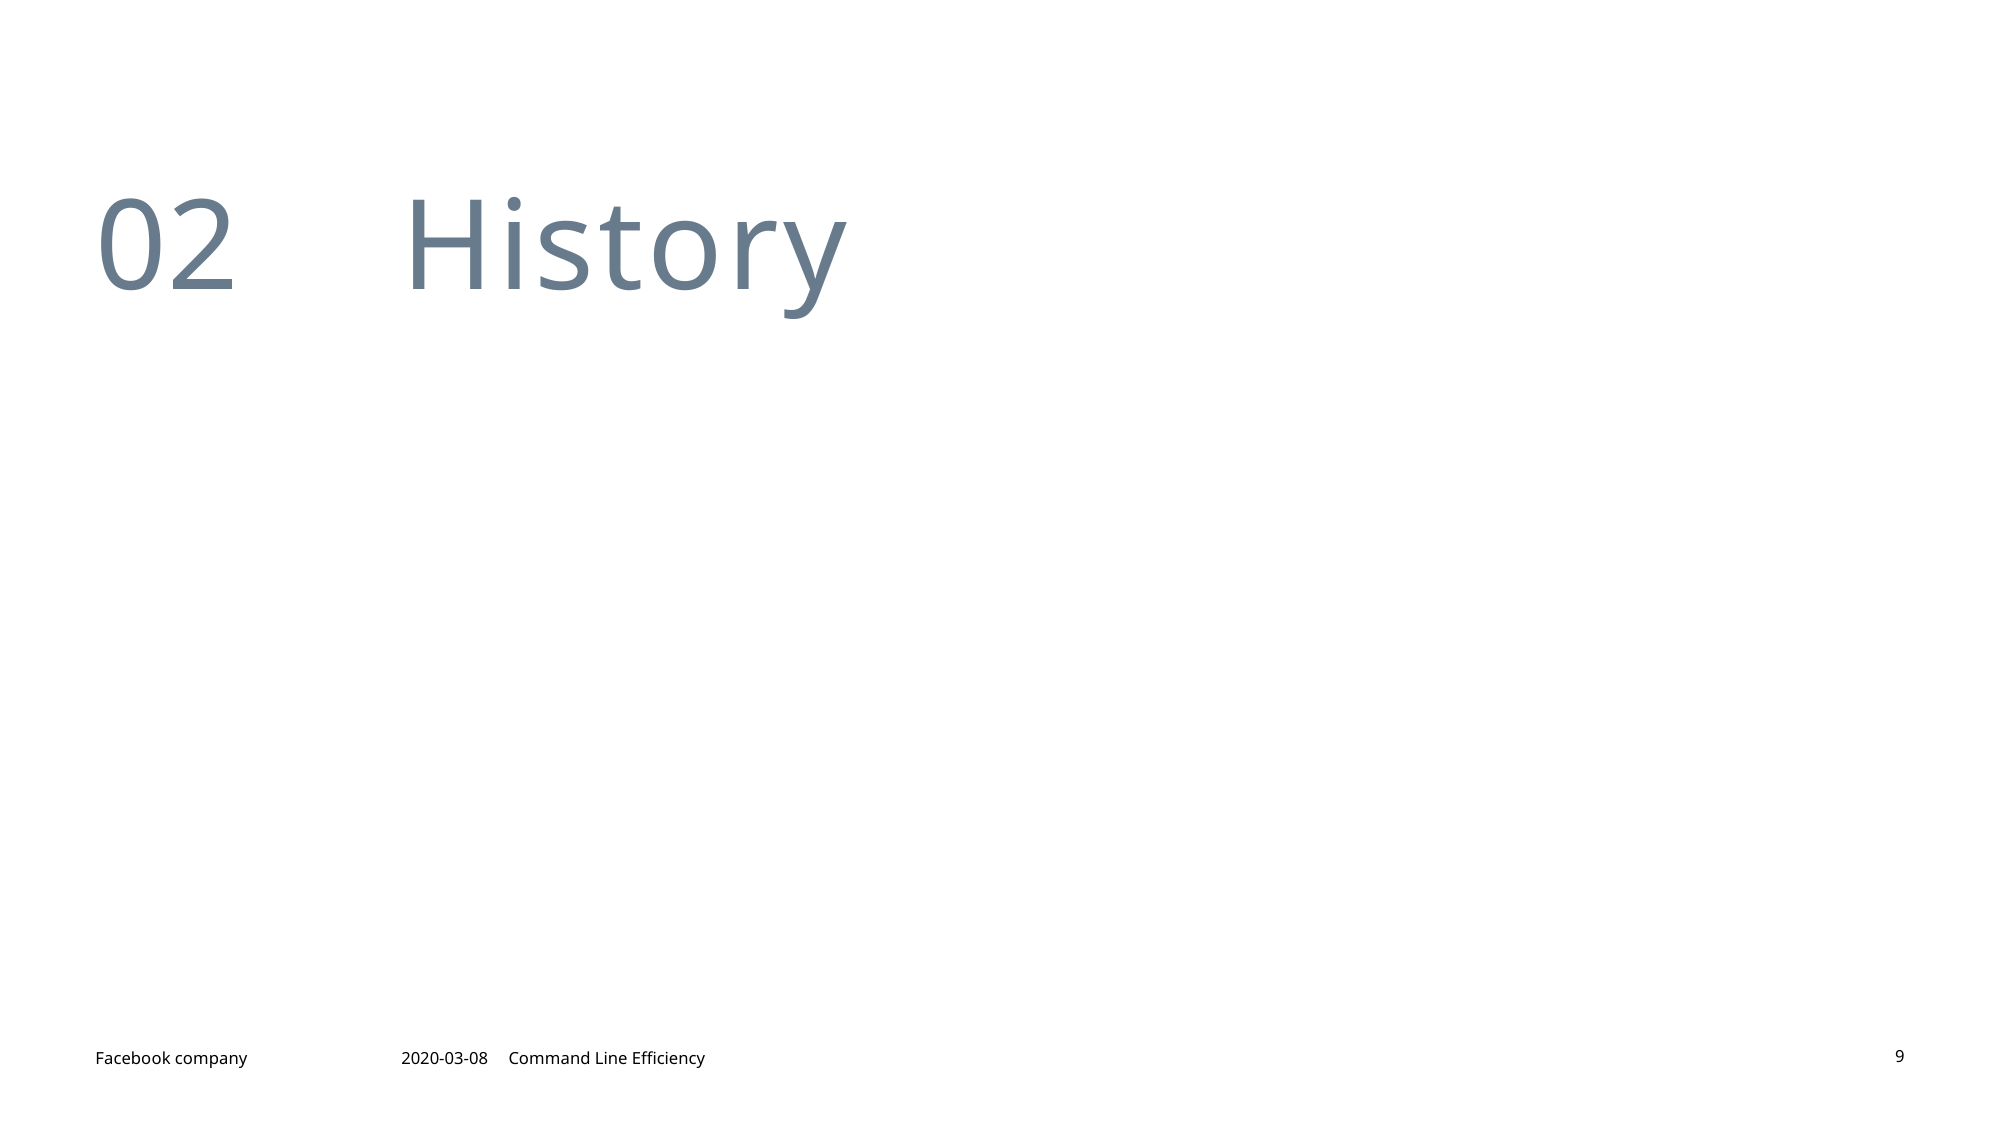

History
# 02
2020-03-08
Command Line Efficiency